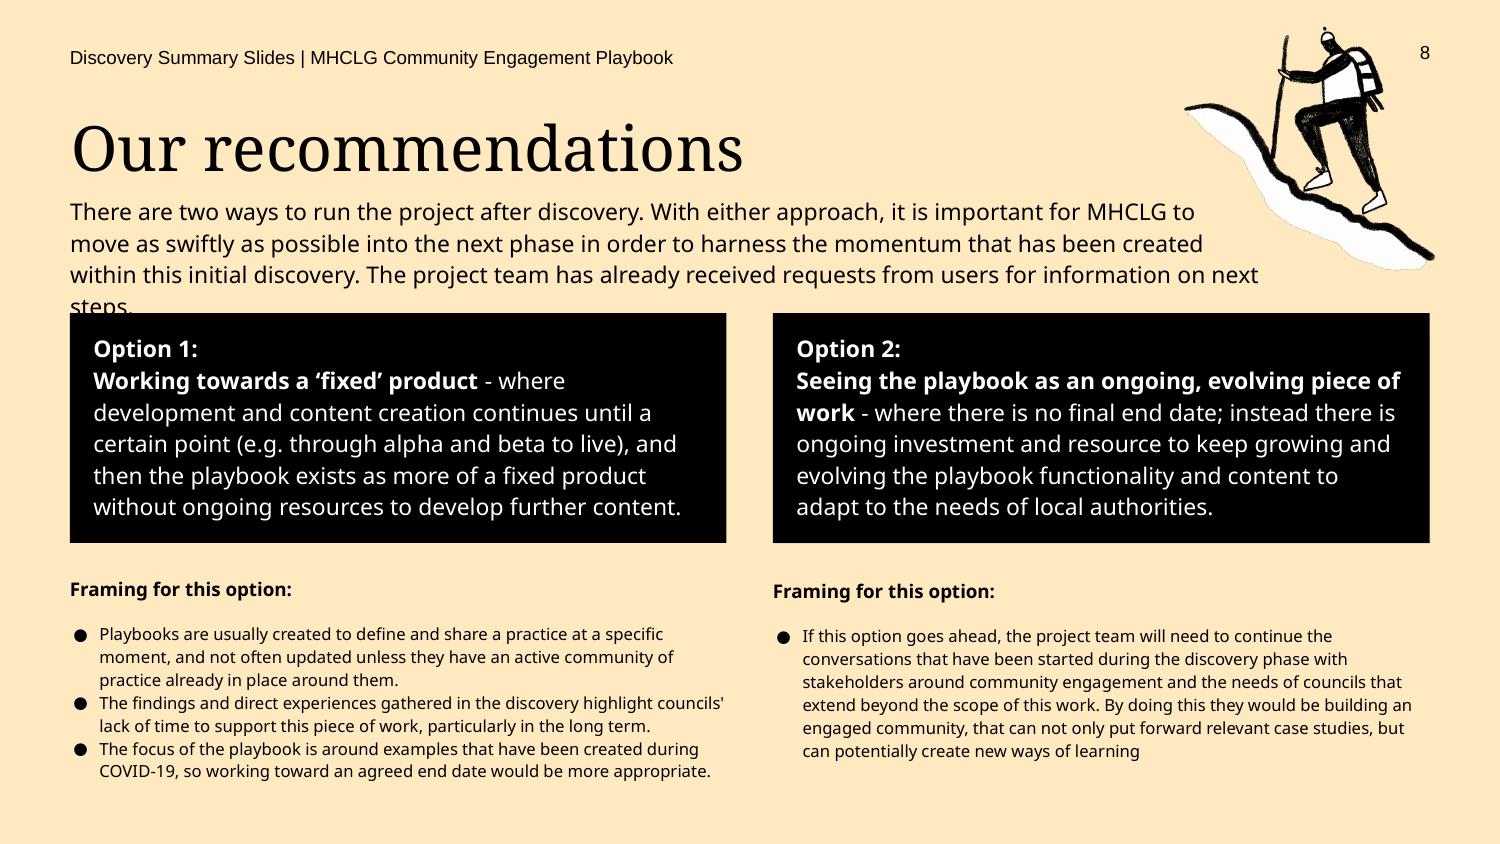

8
Discovery Summary Slides | MHCLG Community Engagement Playbook
Our recommendations
There are two ways to run the project after discovery. With either approach, it is important for MHCLG to move as swiftly as possible into the next phase in order to harness the momentum that has been created within this initial discovery. The project team has already received requests from users for information on next steps.
Option 1:
Working towards a ‘fixed’ product - where development and content creation continues until a certain point (e.g. through alpha and beta to live), and then the playbook exists as more of a fixed product without ongoing resources to develop further content.
Option 2:
Seeing the playbook as an ongoing, evolving piece of work - where there is no final end date; instead there is ongoing investment and resource to keep growing and evolving the playbook functionality and content to adapt to the needs of local authorities.
Framing for this option:
Playbooks are usually created to define and share a practice at a specific moment, and not often updated unless they have an active community of practice already in place around them.
The findings and direct experiences gathered in the discovery highlight councils' lack of time to support this piece of work, particularly in the long term.
The focus of the playbook is around examples that have been created during COVID-19, so working toward an agreed end date would be more appropriate.
Framing for this option:
If this option goes ahead, the project team will need to continue the conversations that have been started during the discovery phase with stakeholders around community engagement and the needs of councils that extend beyond the scope of this work. By doing this they would be building an engaged community, that can not only put forward relevant case studies, but can potentially create new ways of learning